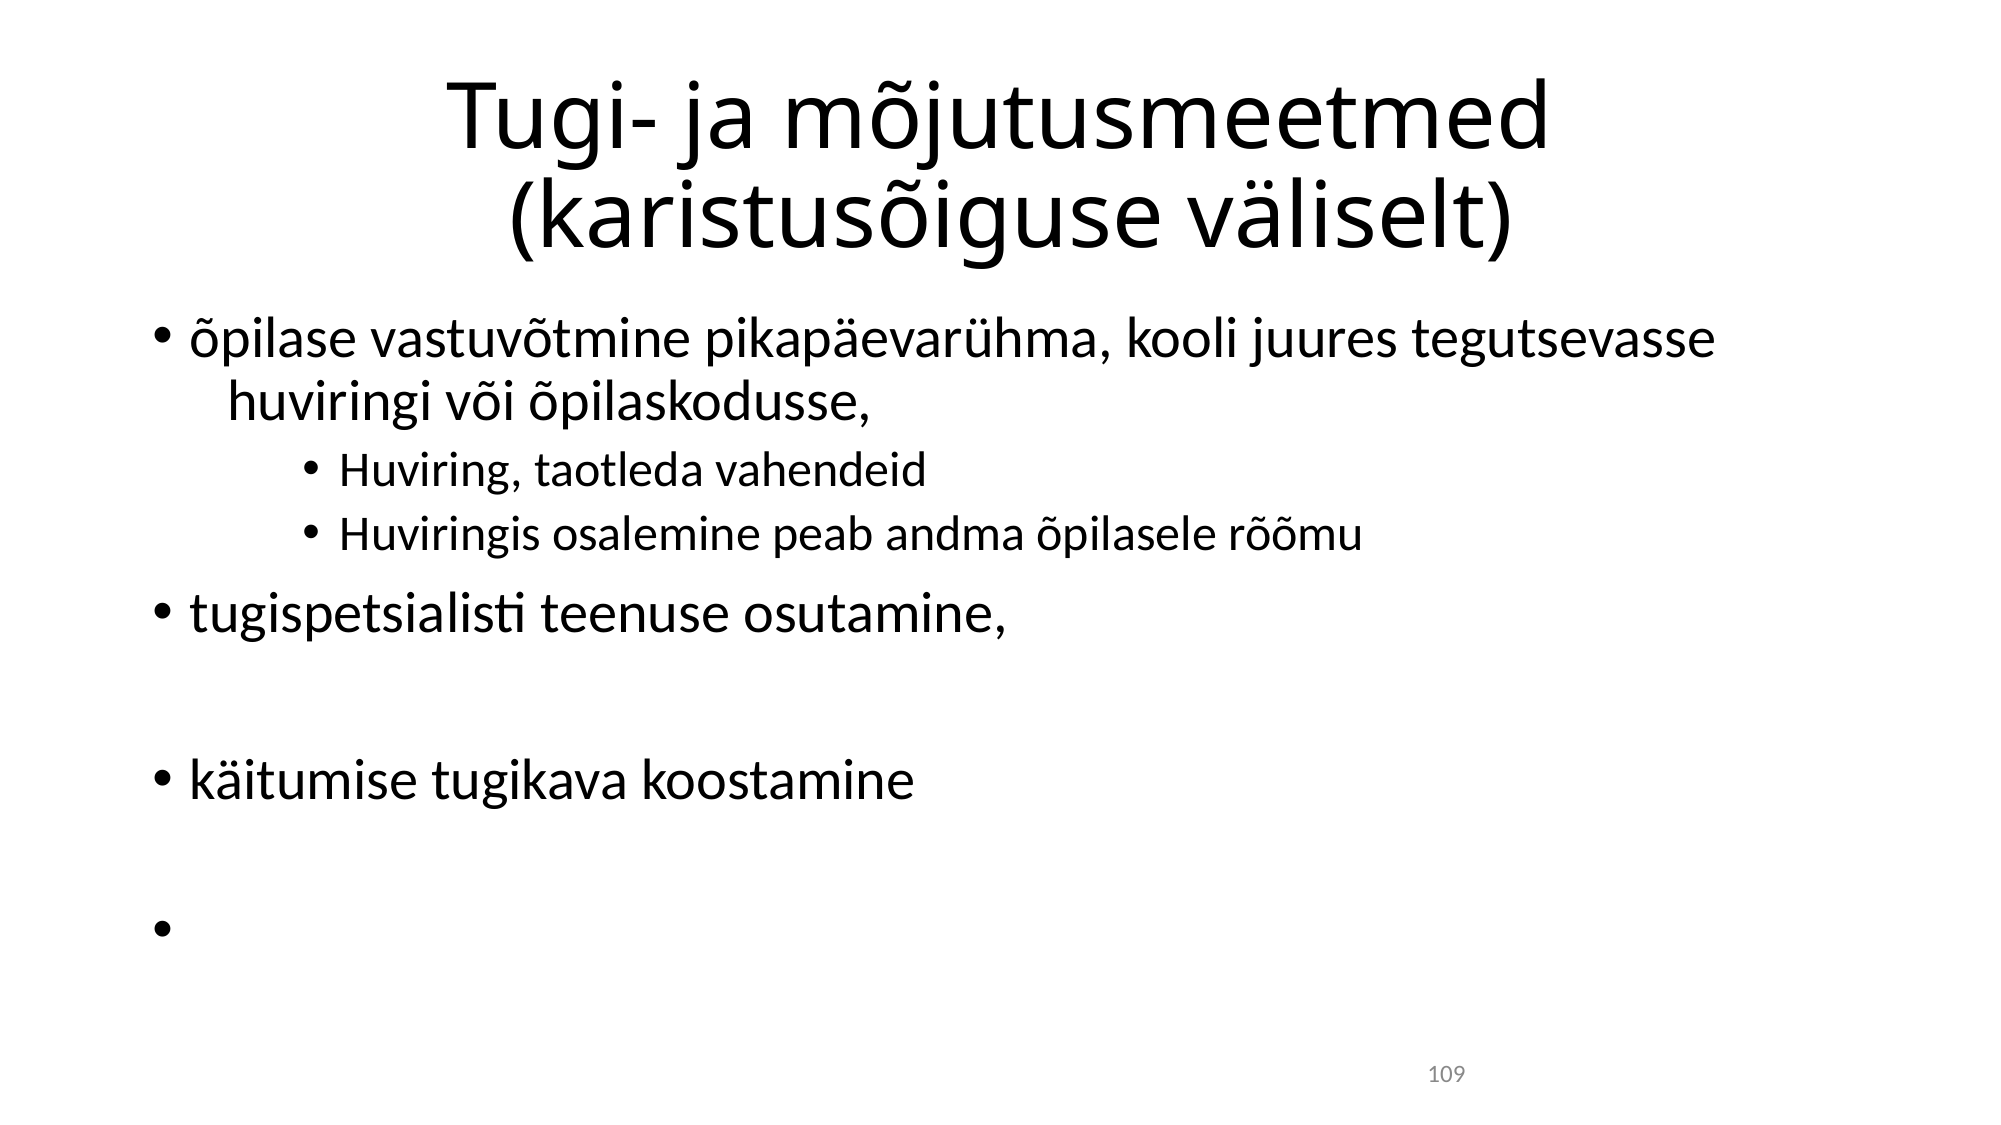

# Tugi- ja mõjutusmeetmed (karistusõiguse väliselt)
õpilase vastuvõtmine pikapäevarühma, kooli juures tegutsevasse huviringi või õpilaskodusse,
Huviring, taotleda vahendeid
Huviringis osalemine peab andma õpilasele rõõmu
tugispetsialisti teenuse osutamine,
käitumise tugikava koostamine